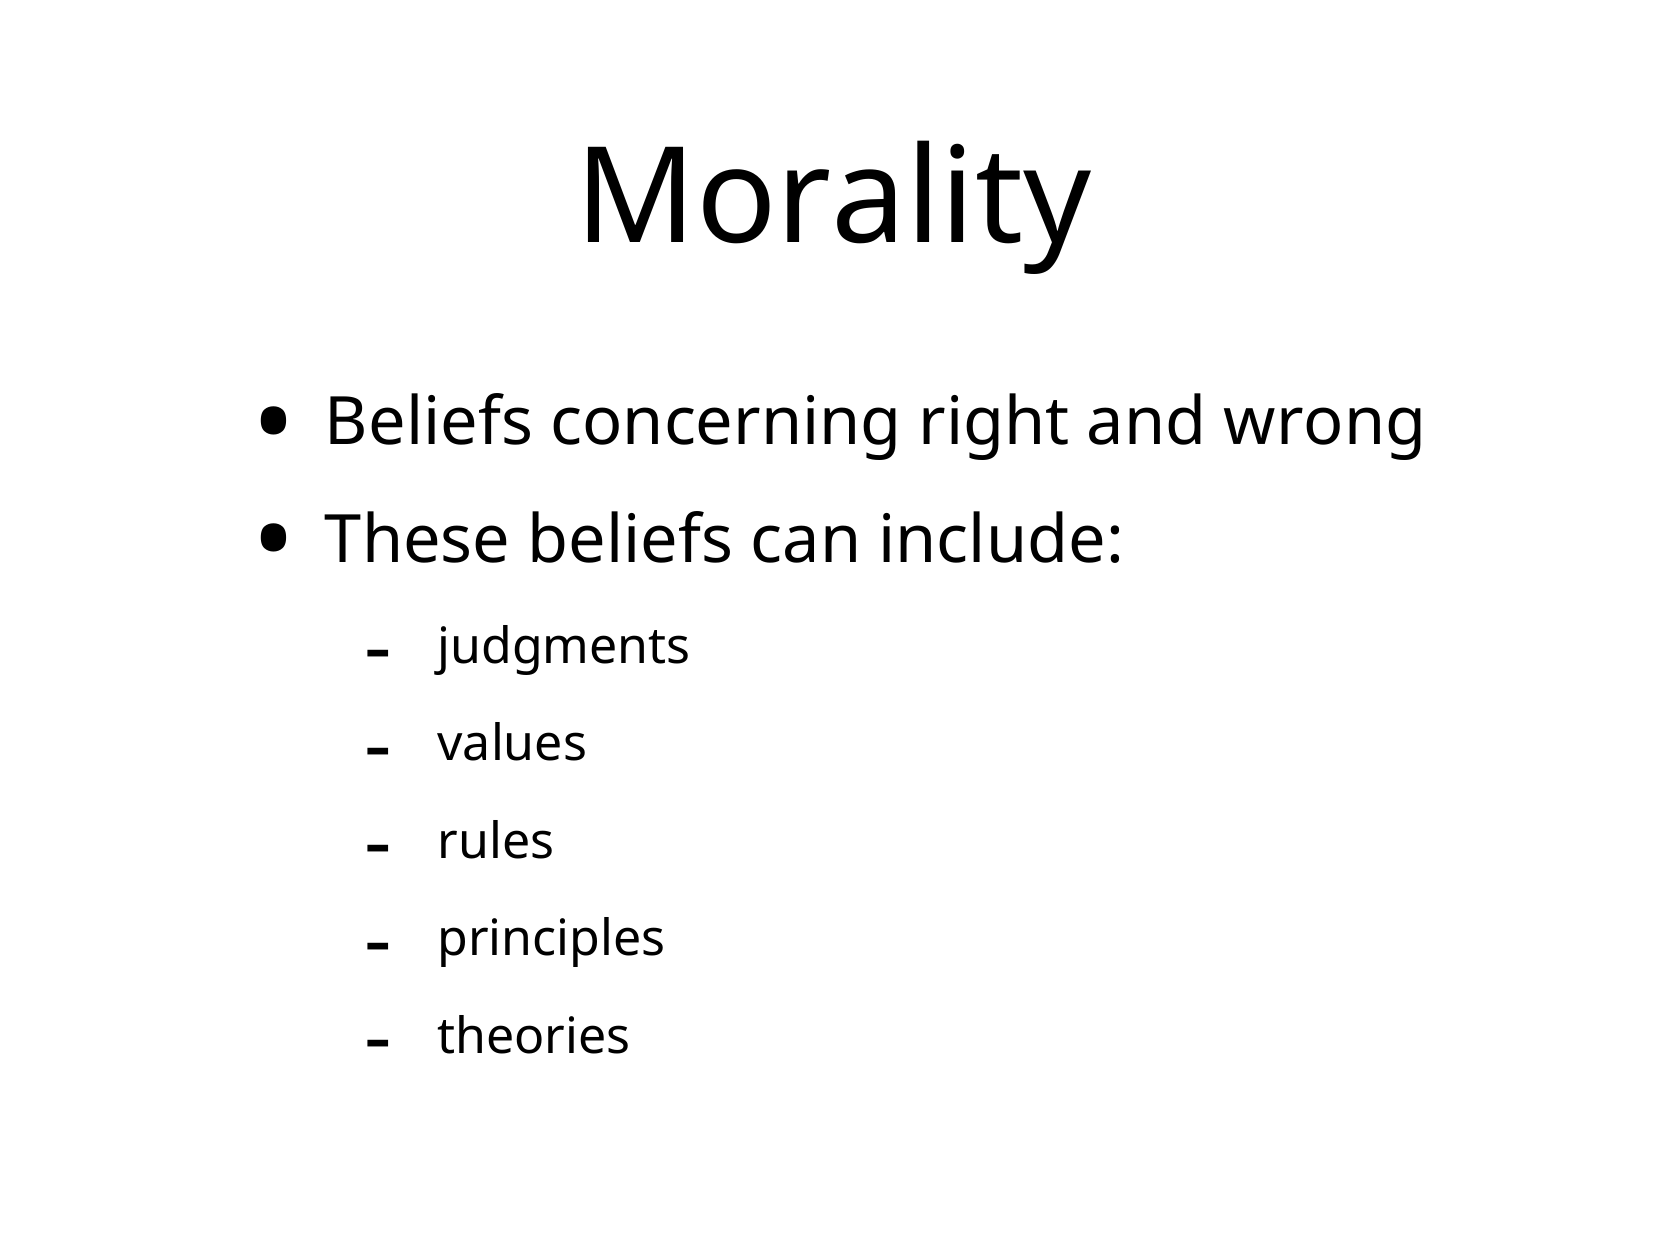

# Morality
Beliefs concerning right and wrong
These beliefs can include:
judgments
values
rules
principles
theories